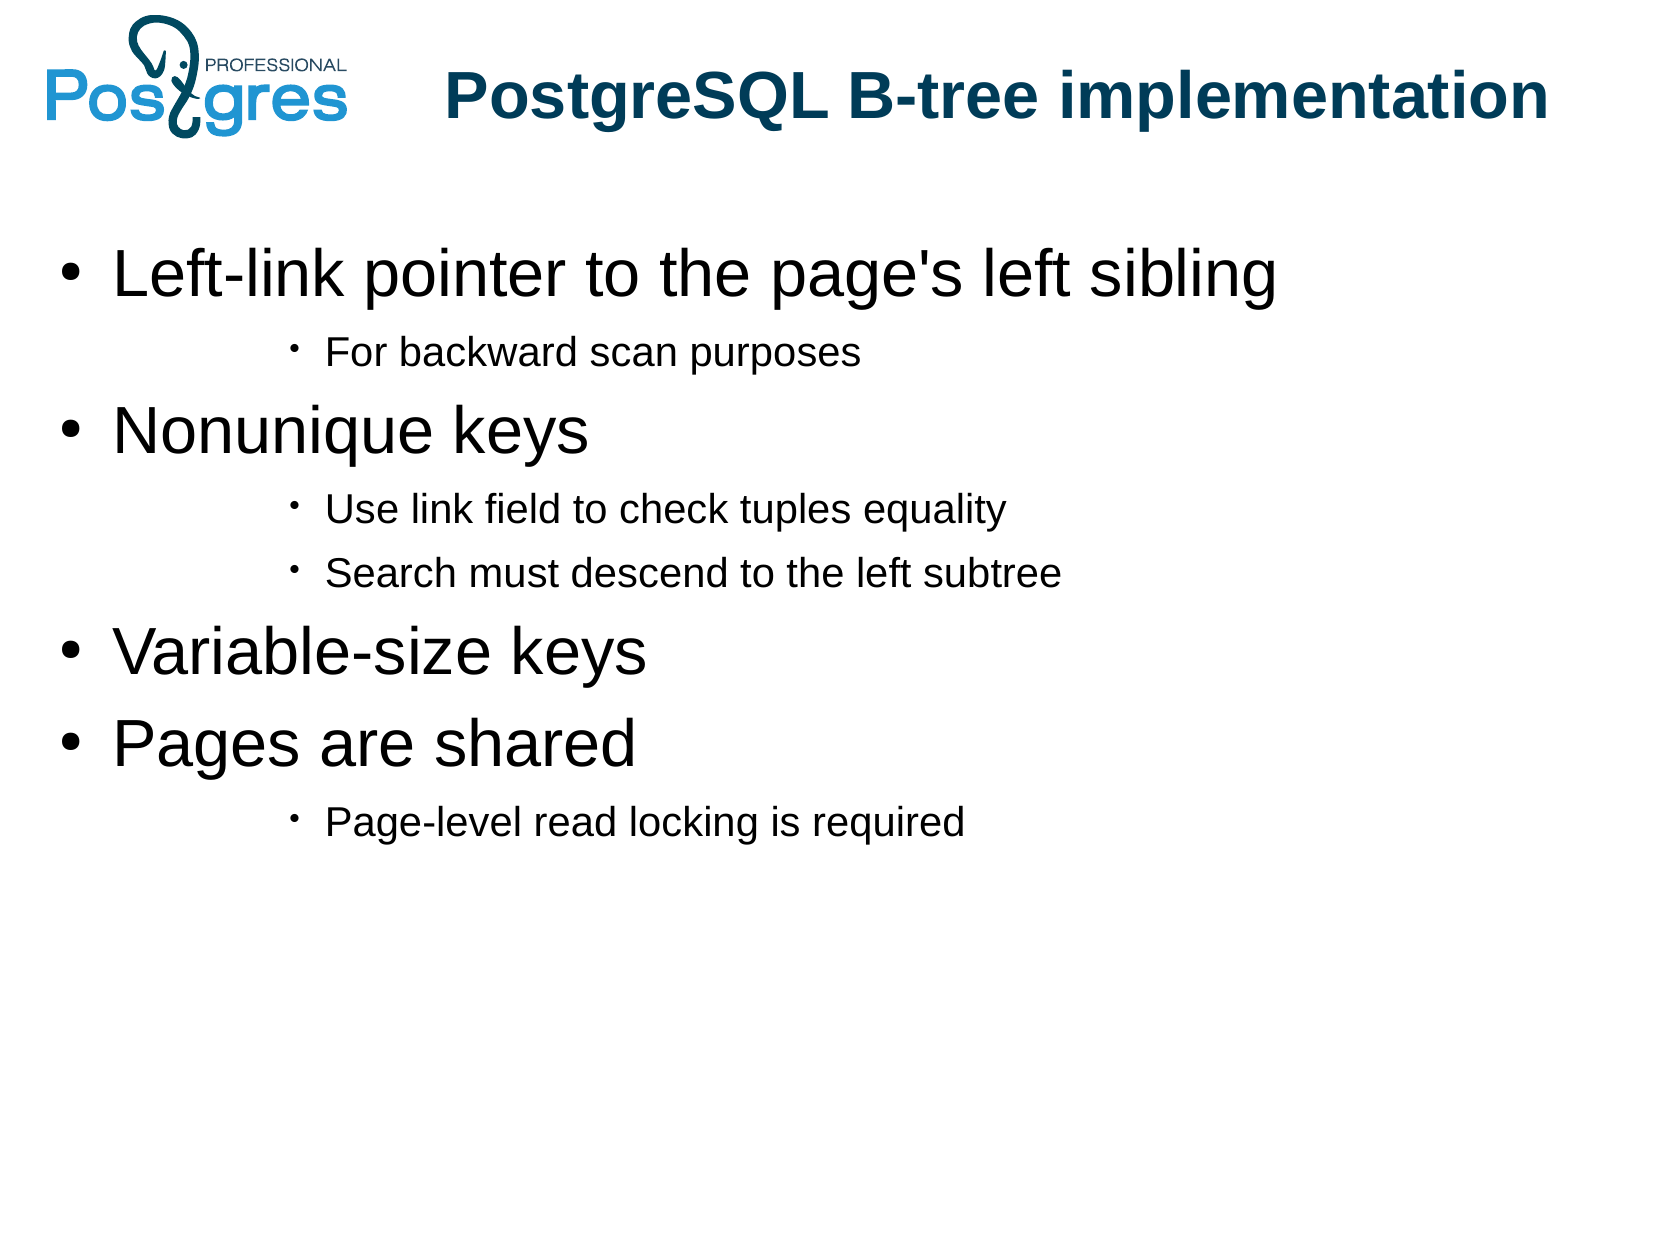

# PostgreSQL B-tree implementation
Left-link pointer to the page's left sibling
For backward scan purposes
Nonunique keys
Use link field to check tuples equality
Search must descend to the left subtree
Variable-size keys
Pages are shared
Page-level read locking is required